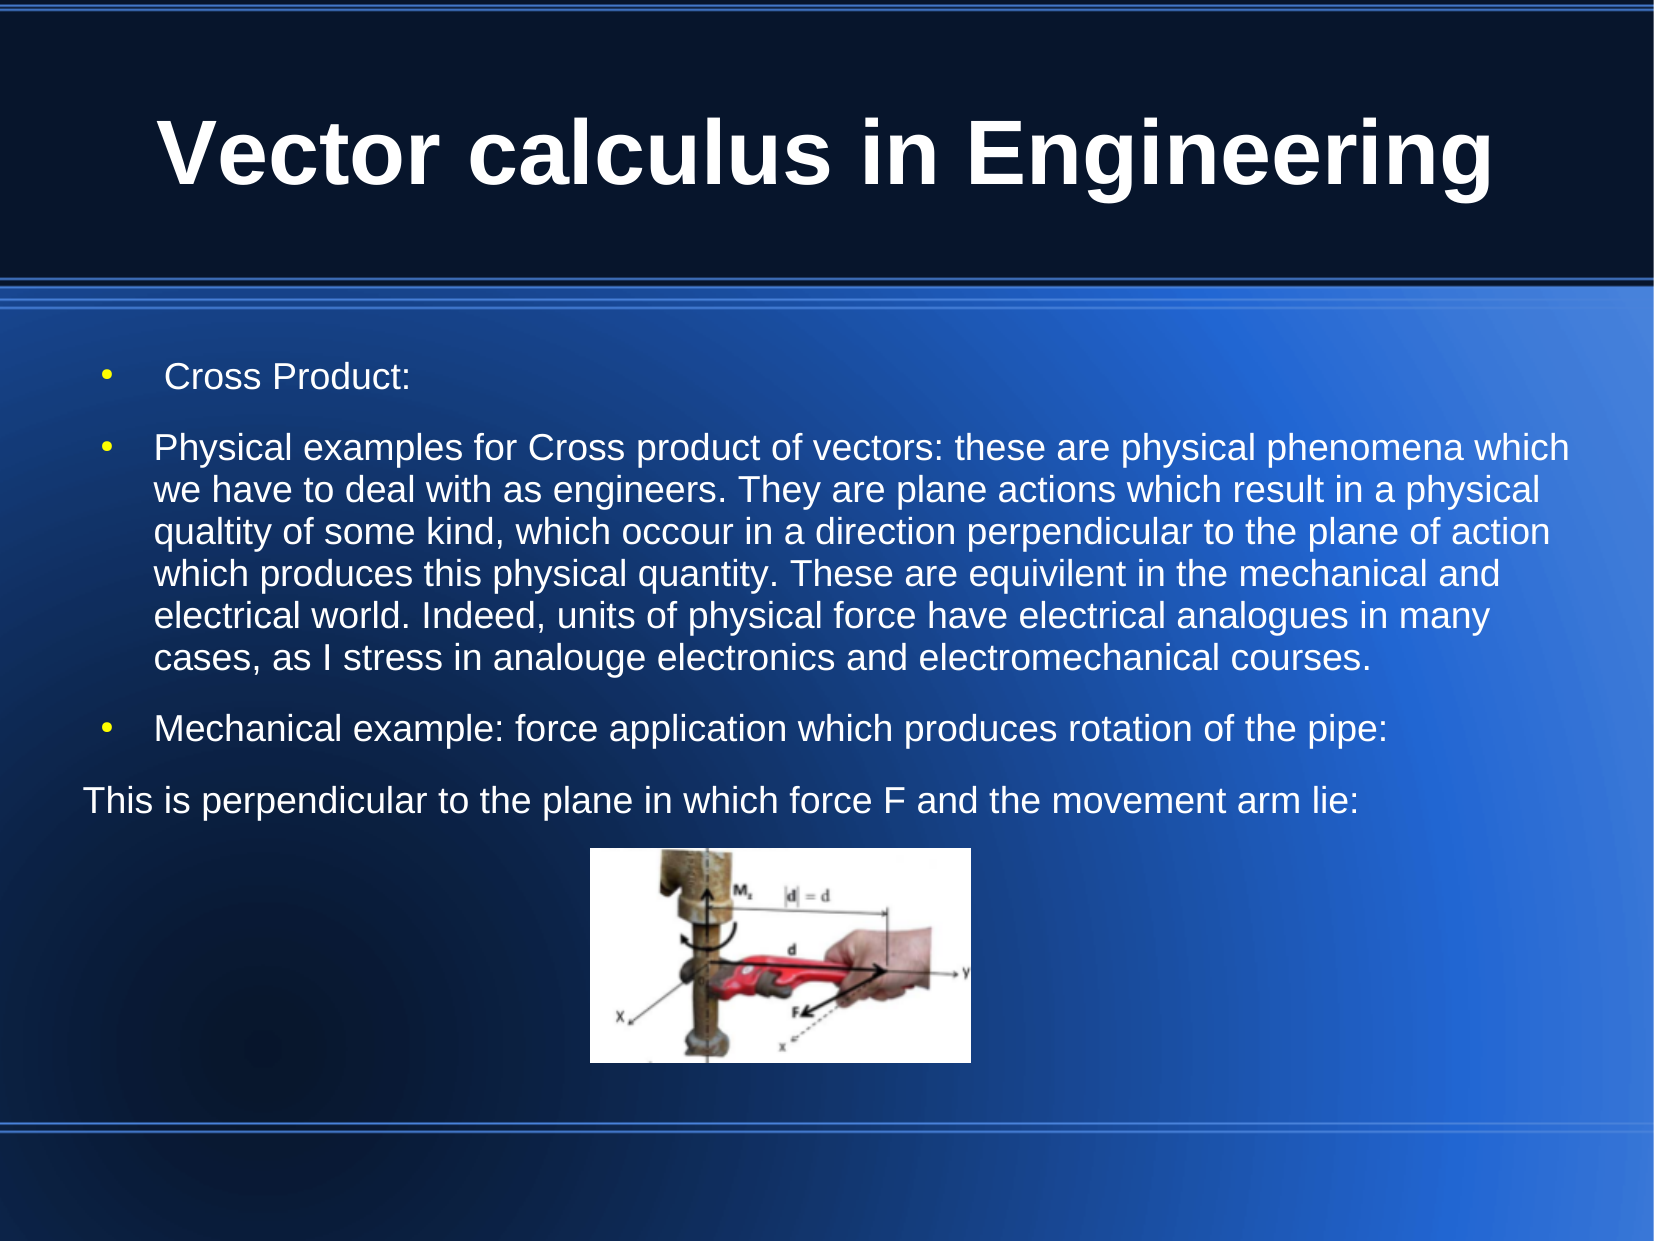

# Vector calculus in Engineering
 Cross Product:
Physical examples for Cross product of vectors: these are physical phenomena which we have to deal with as engineers. They are plane actions which result in a physical qualtity of some kind, which occour in a direction perpendicular to the plane of action which produces this physical quantity. These are equivilent in the mechanical and electrical world. Indeed, units of physical force have electrical analogues in many cases, as I stress in analouge electronics and electromechanical courses.
Mechanical example: force application which produces rotation of the pipe:
This is perpendicular to the plane in which force F and the movement arm lie: